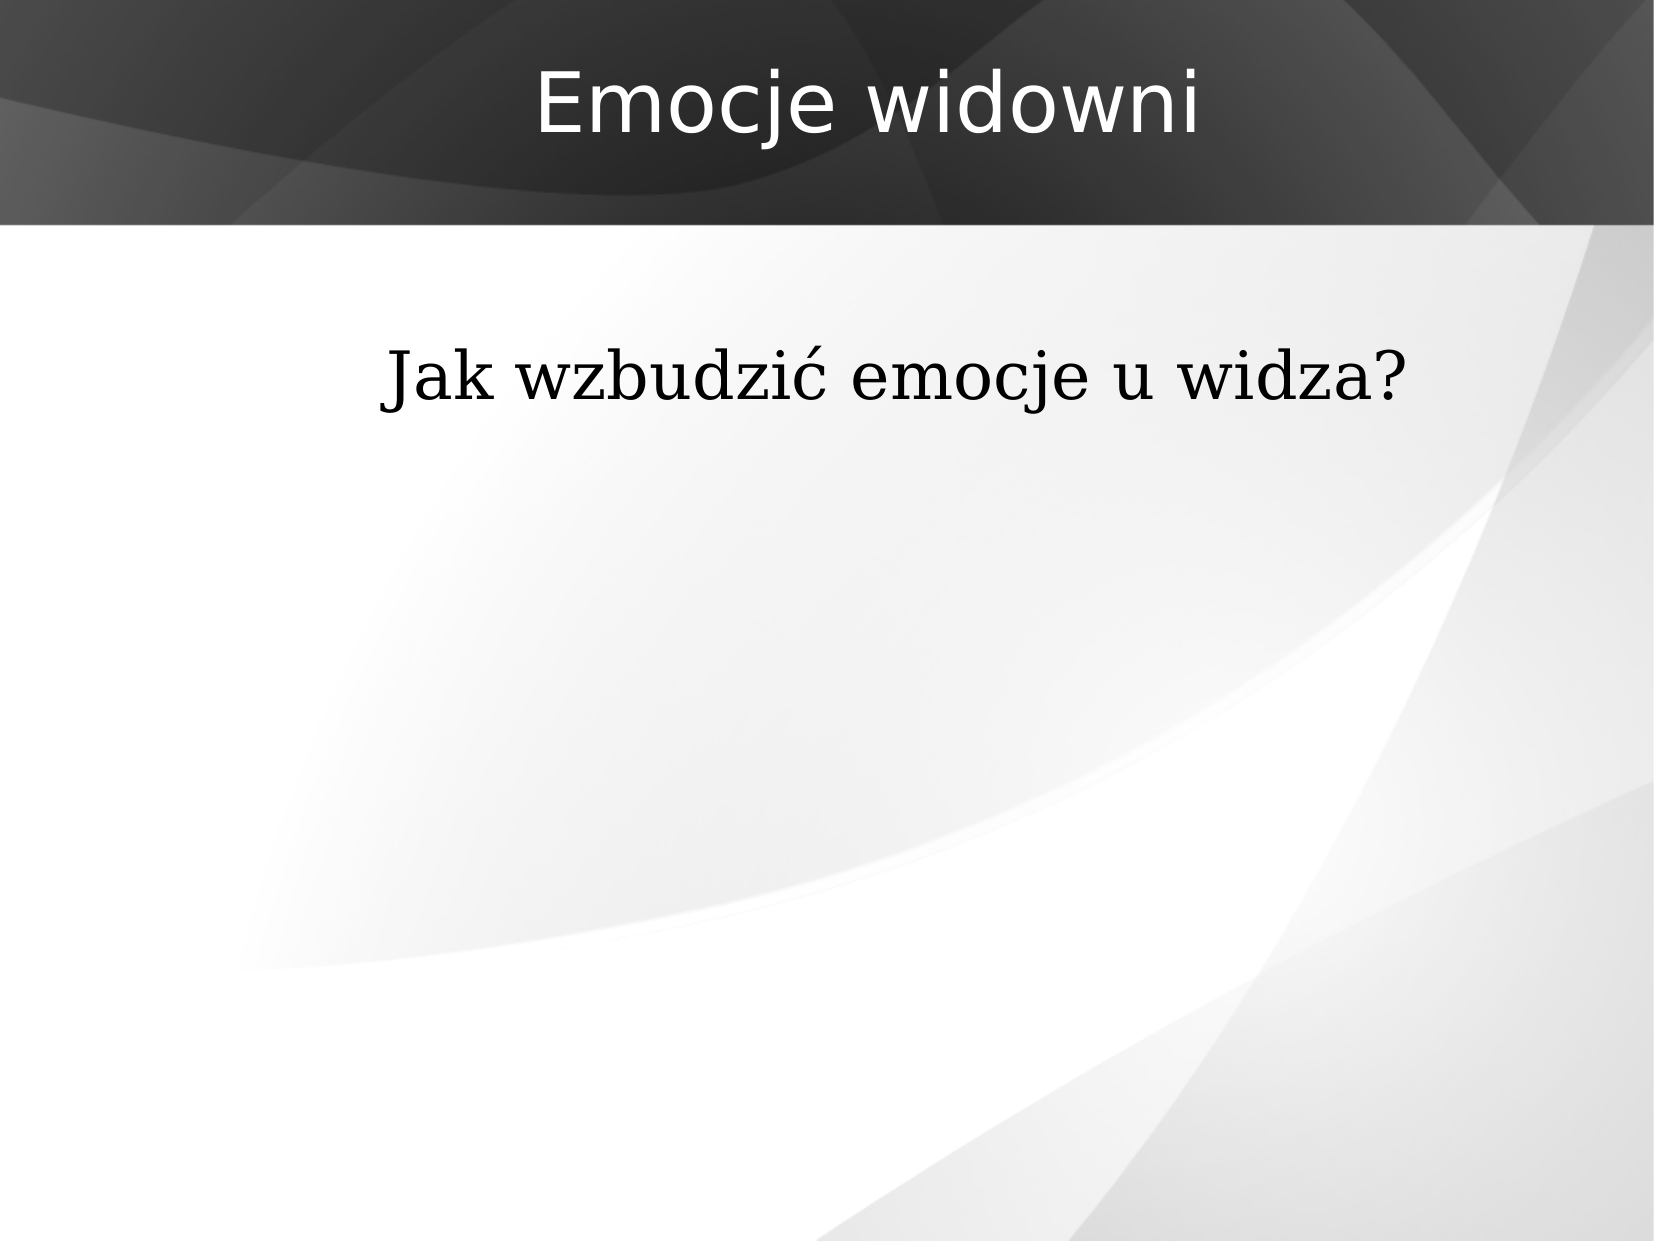

# Emocje widowni
Jak wzbudzić emocje u widza?